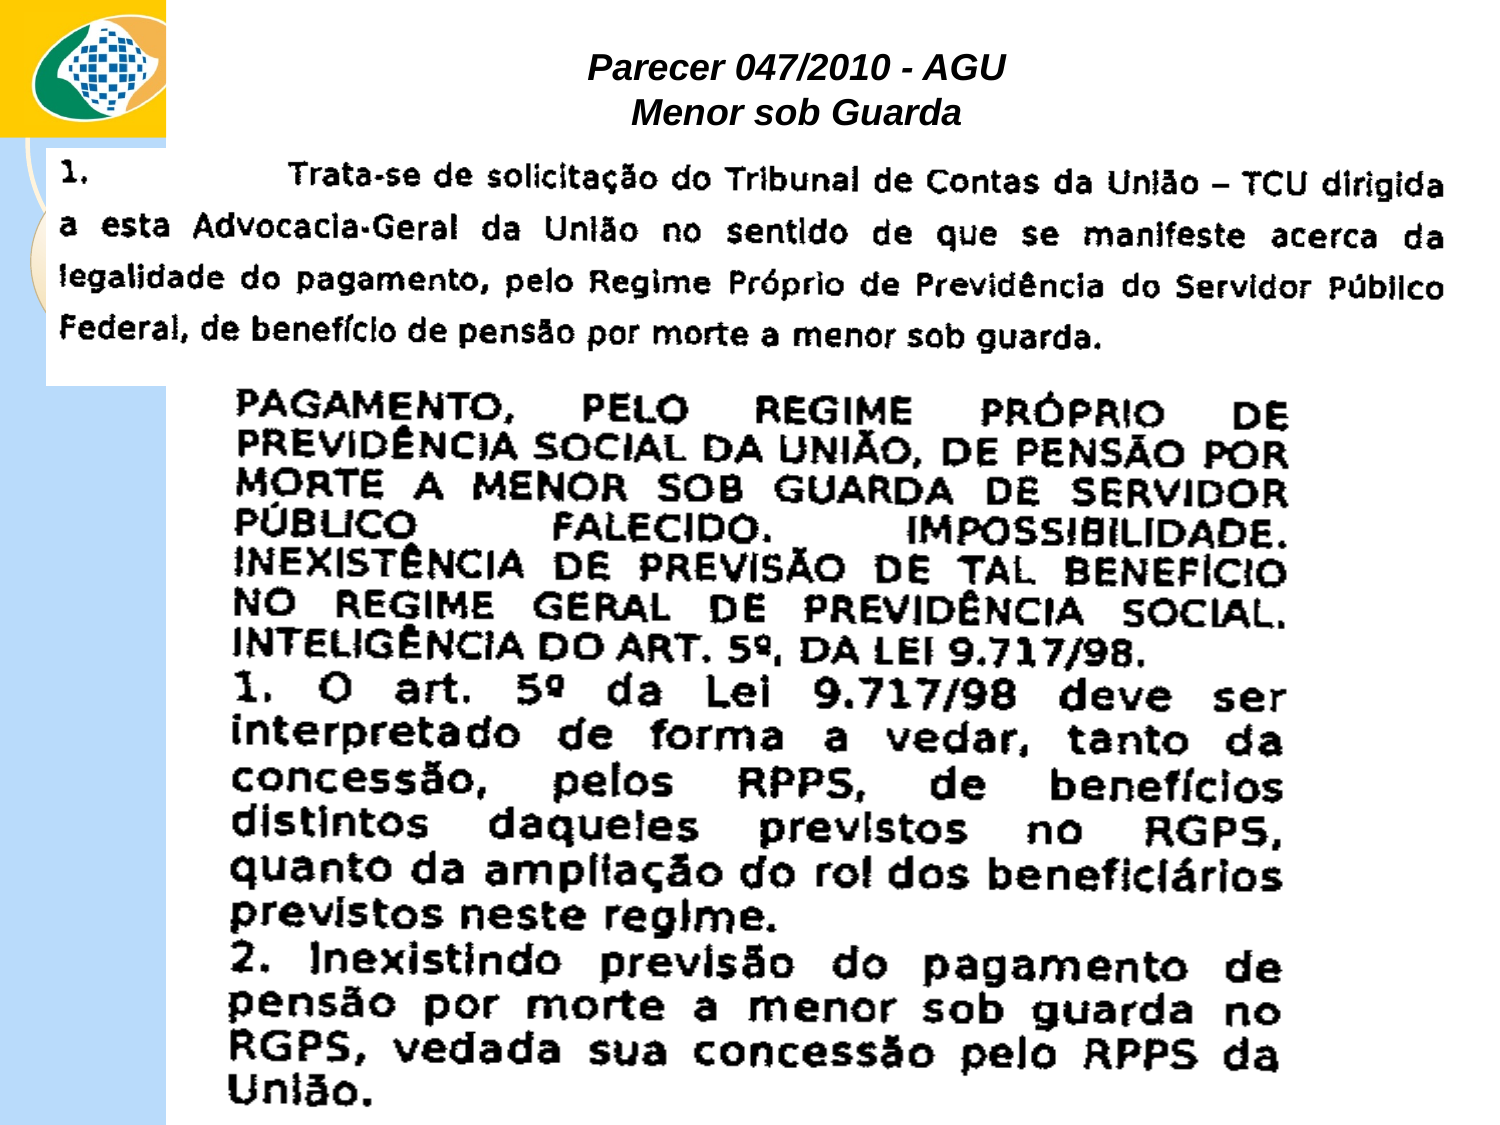

#
Parecer 047/2010 - AGU
Menor sob Guarda